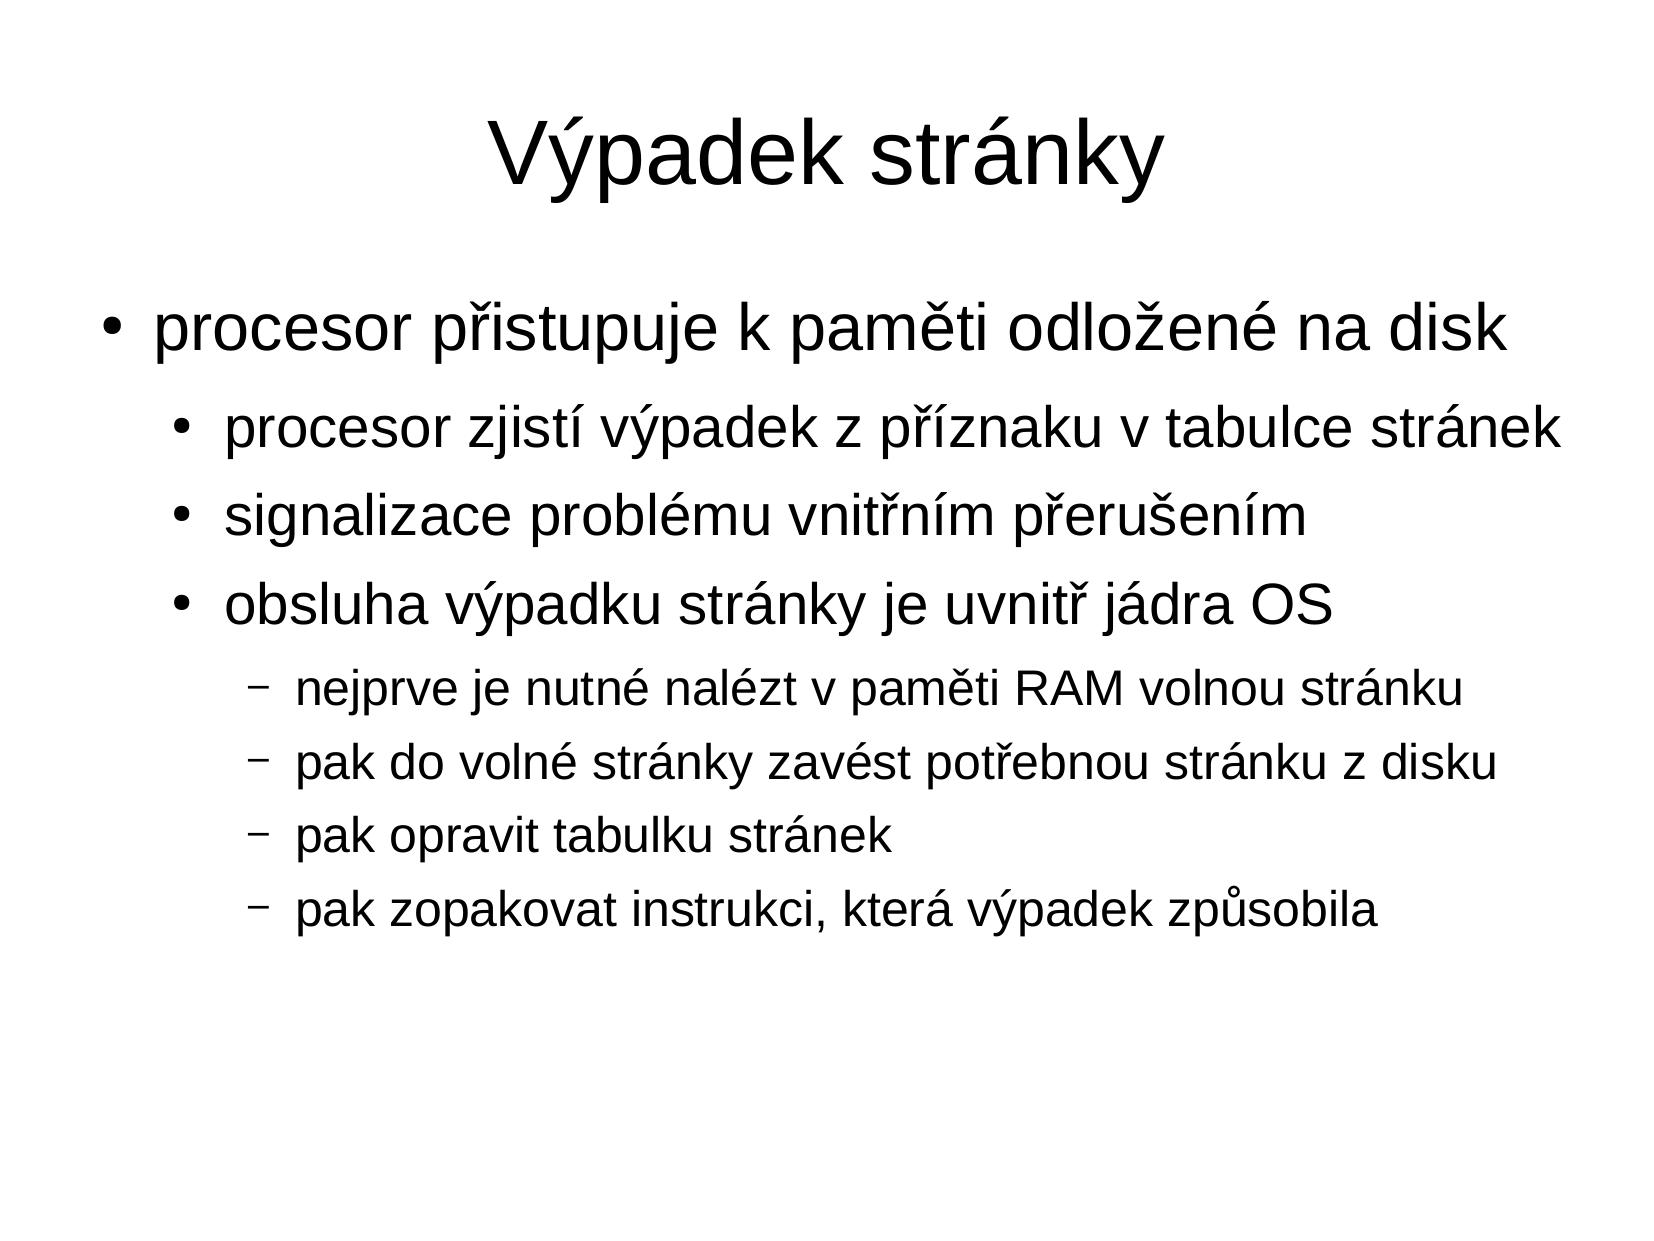

# Výpadek stránky
procesor přistupuje k paměti odložené na disk
procesor zjistí výpadek z příznaku v tabulce stránek
signalizace problému vnitřním přerušením
obsluha výpadku stránky je uvnitř jádra OS
nejprve je nutné nalézt v paměti RAM volnou stránku
pak do volné stránky zavést potřebnou stránku z disku
pak opravit tabulku stránek
pak zopakovat instrukci, která výpadek způsobila